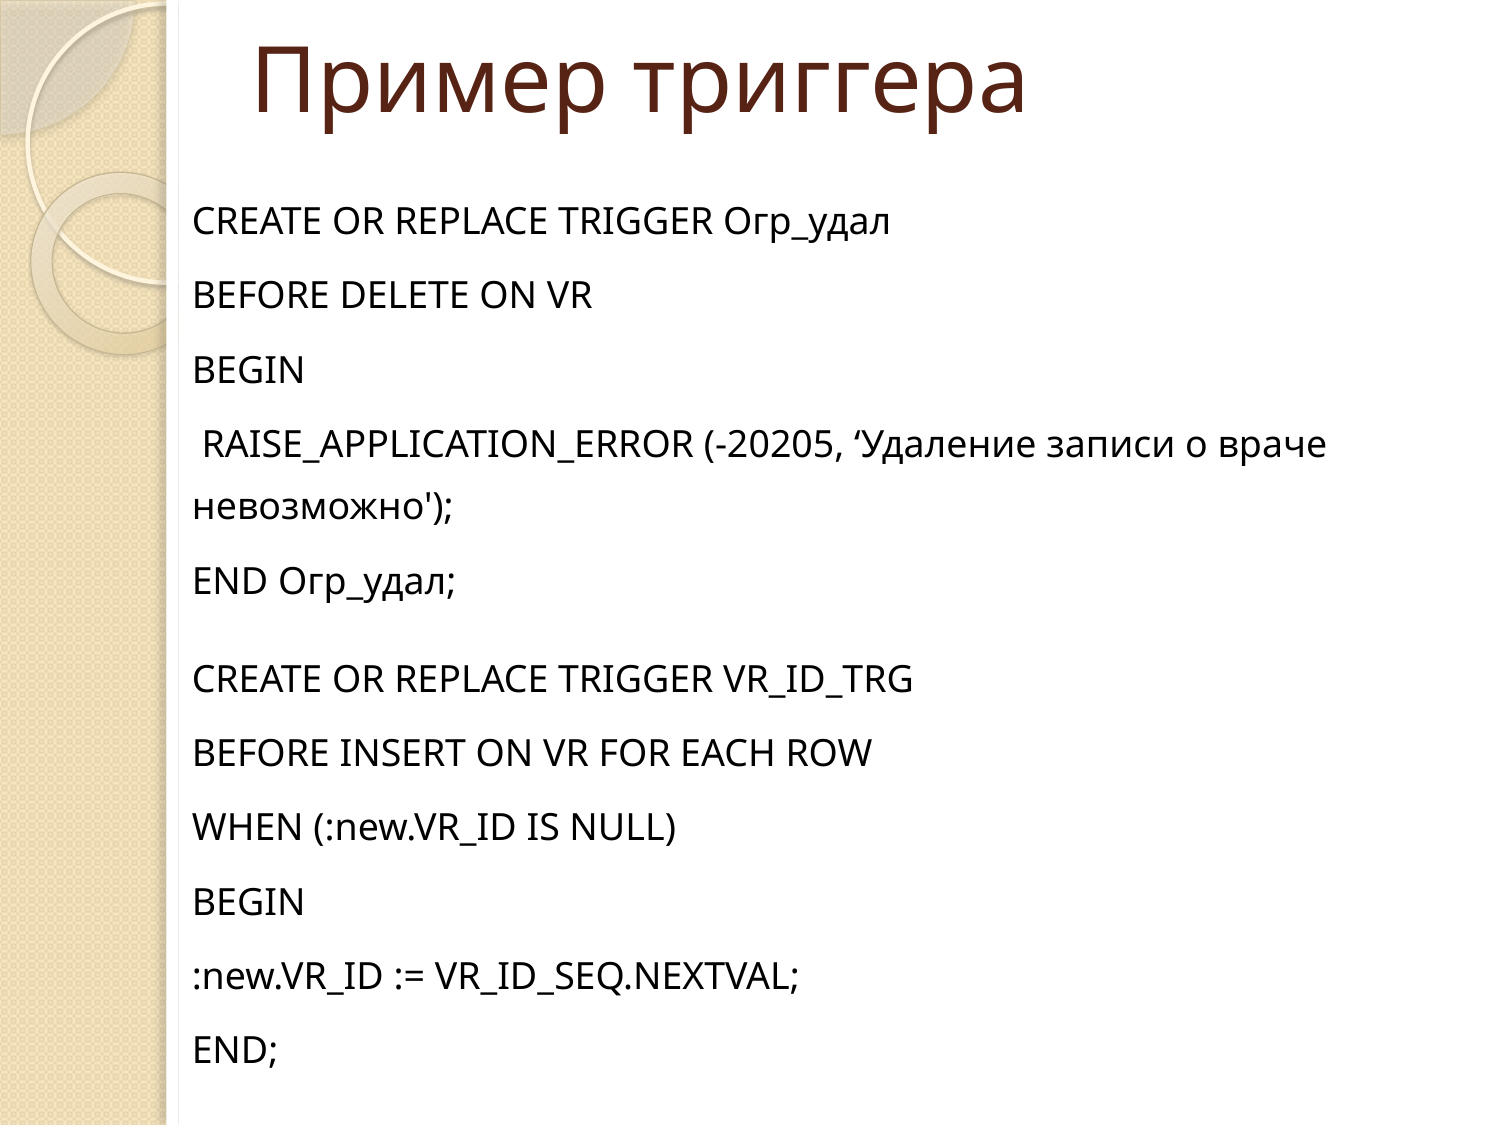

Пример триггера
# CREATE OR REPLACE TRIGGER Огр_удал
BEFORE DELETE ON VR
BEGIN
 RAISE_APPLICATION_ERROR (-20205, ‘Удаление записи о враче невозможно');
END Огр_удал;
CREATE OR REPLACE TRIGGER VR_ID_TRG
BEFORE INSERT ON VR FOR EACH ROW
WHEN (:new.VR_ID IS NULL)
BEGIN
:new.VR_ID := VR_ID_SEQ.NEXTVAL;
END;